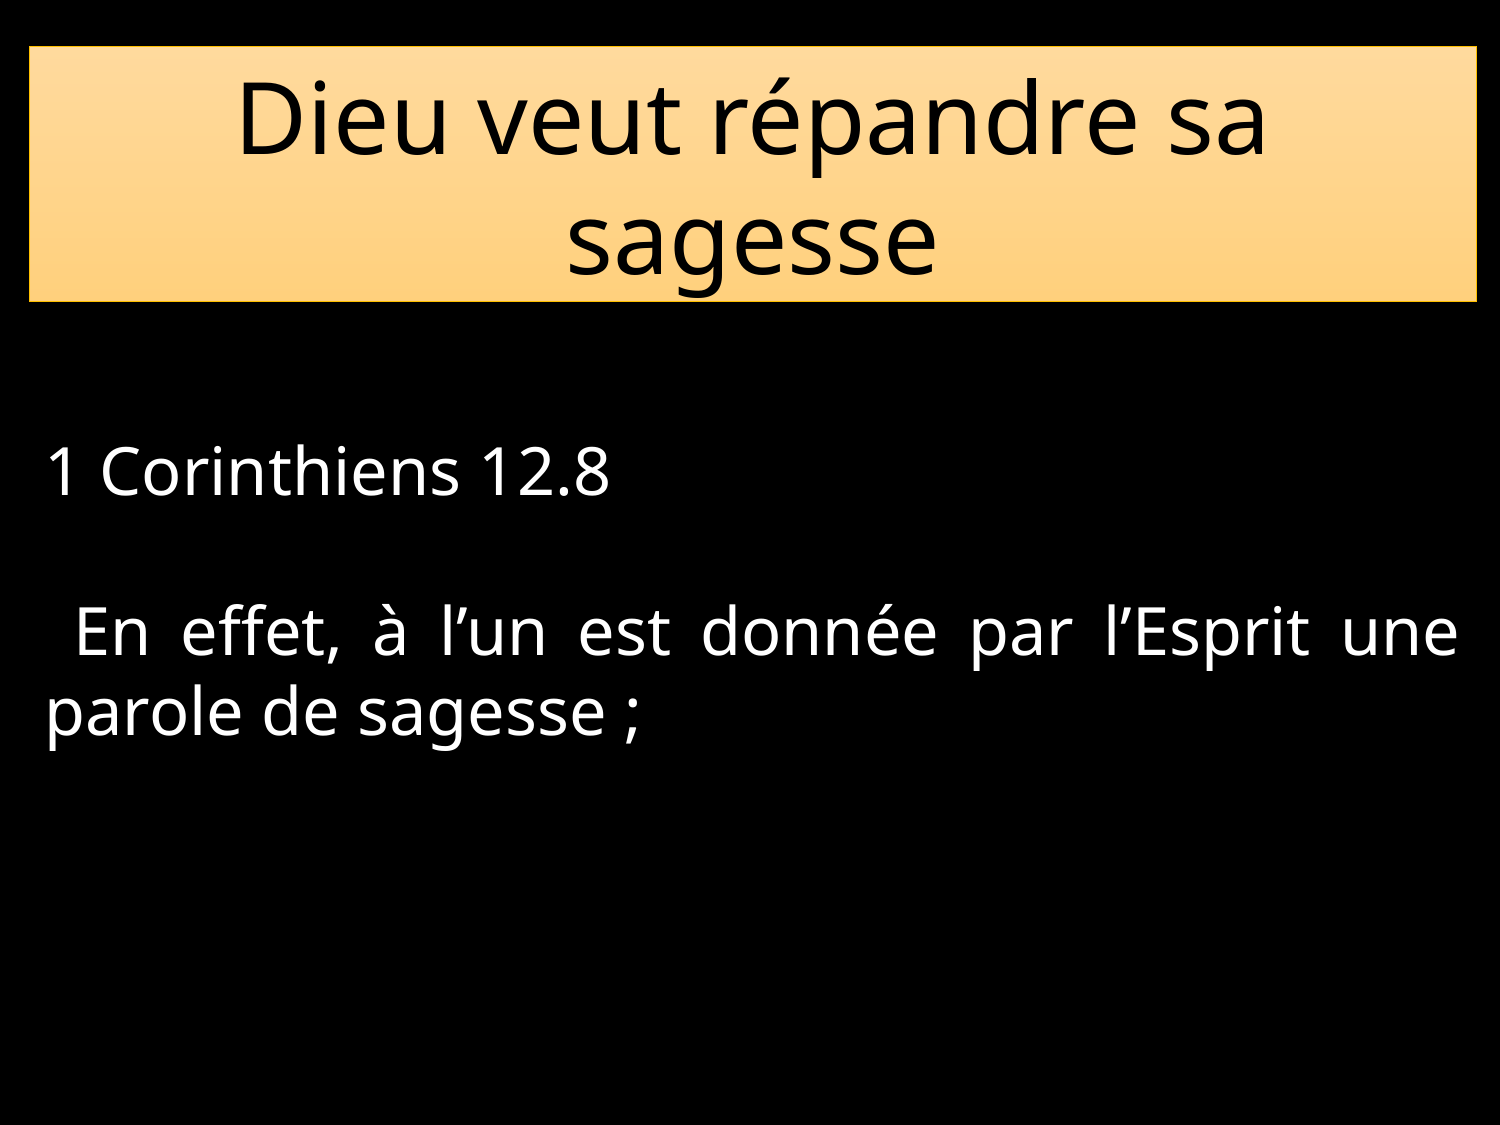

Dieu veut répandre sa sagesse
1 Corinthiens 12.8
 En effet, à l’un est donnée par l’Esprit une parole de sagesse ;